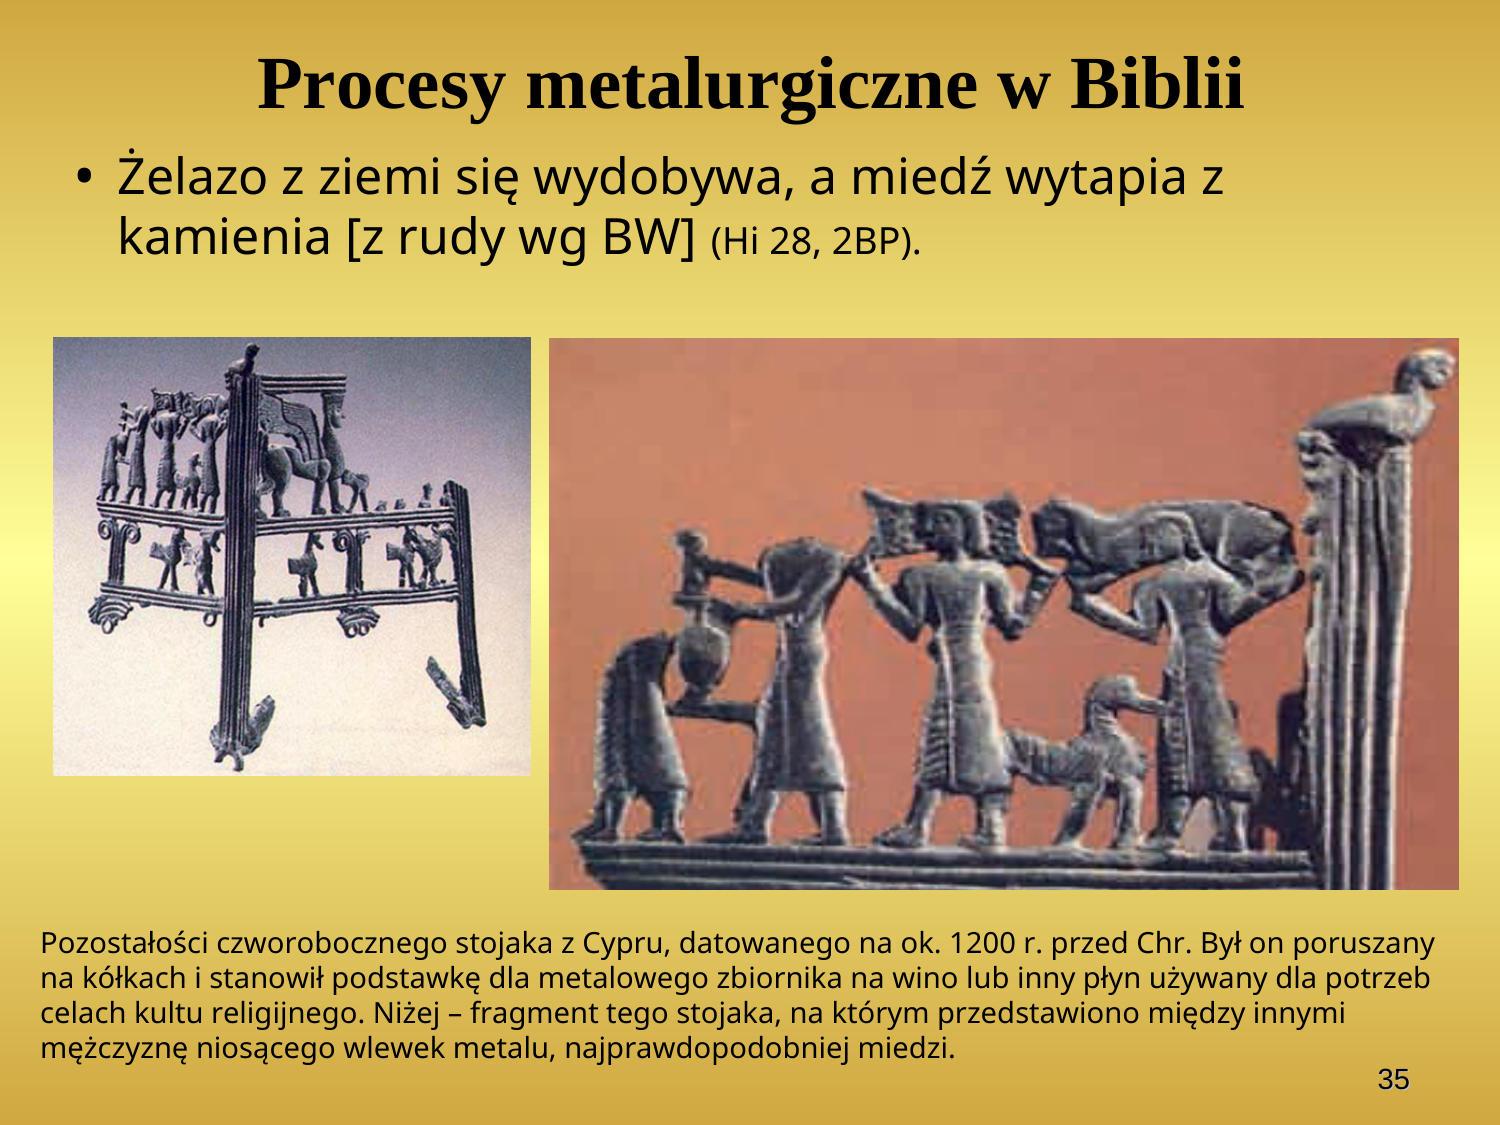

# Procesy metalurgiczne w Biblii
Żelazo z ziemi się wydobywa, a miedź wytapia z kamienia [z rudy wg BW] (Hi 28, 2BP).
Pozostałości czworobocznego stojaka z Cypru, datowanego na ok. 1200 r. przed Chr. Był on poruszany na kółkach i stanowił podstawkę dla metalowego zbiornika na wino lub inny płyn używany dla potrzeb celach kultu religijnego. Niżej – fragment tego stojaka, na którym przedstawiono między innymi mężczyznę niosącego wlewek metalu, najprawdopodobniej miedzi.